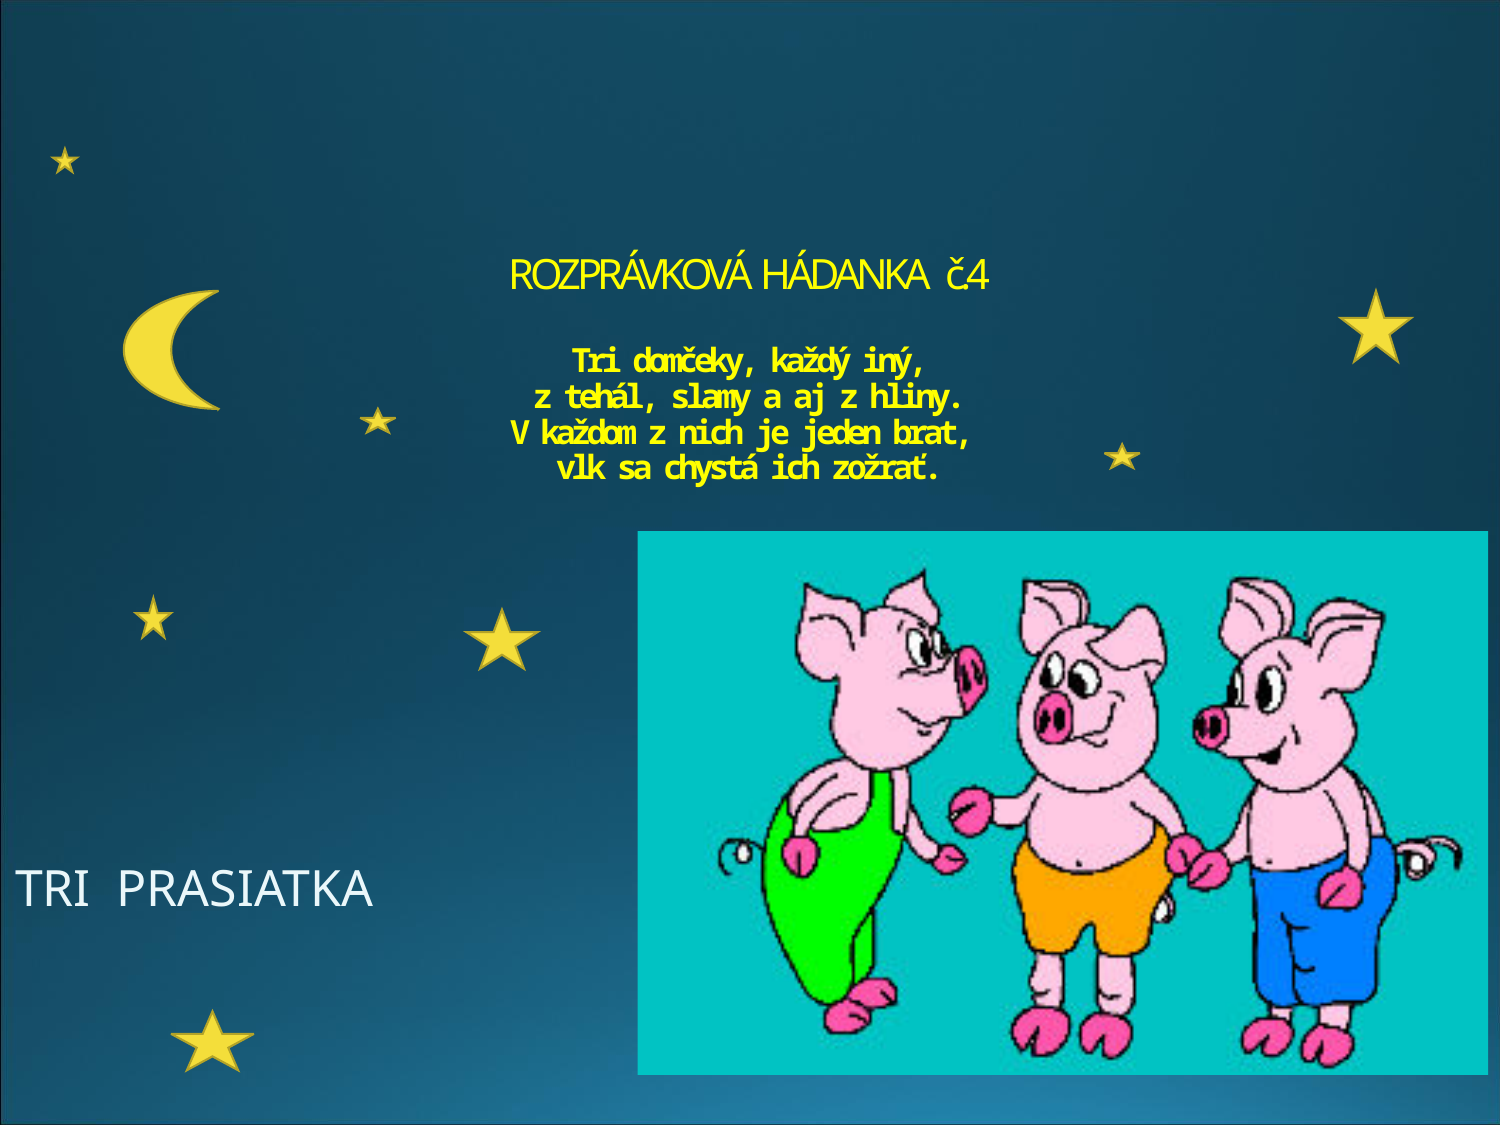

# ROZPRÁVKOVÁ HÁDANKA č.4 Tri domčeky, každý iný, z tehál, slamy a aj z hliny. V každom z nich je jeden brat, vlk sa chystá ich zožrať.
TRI PRASIATKA